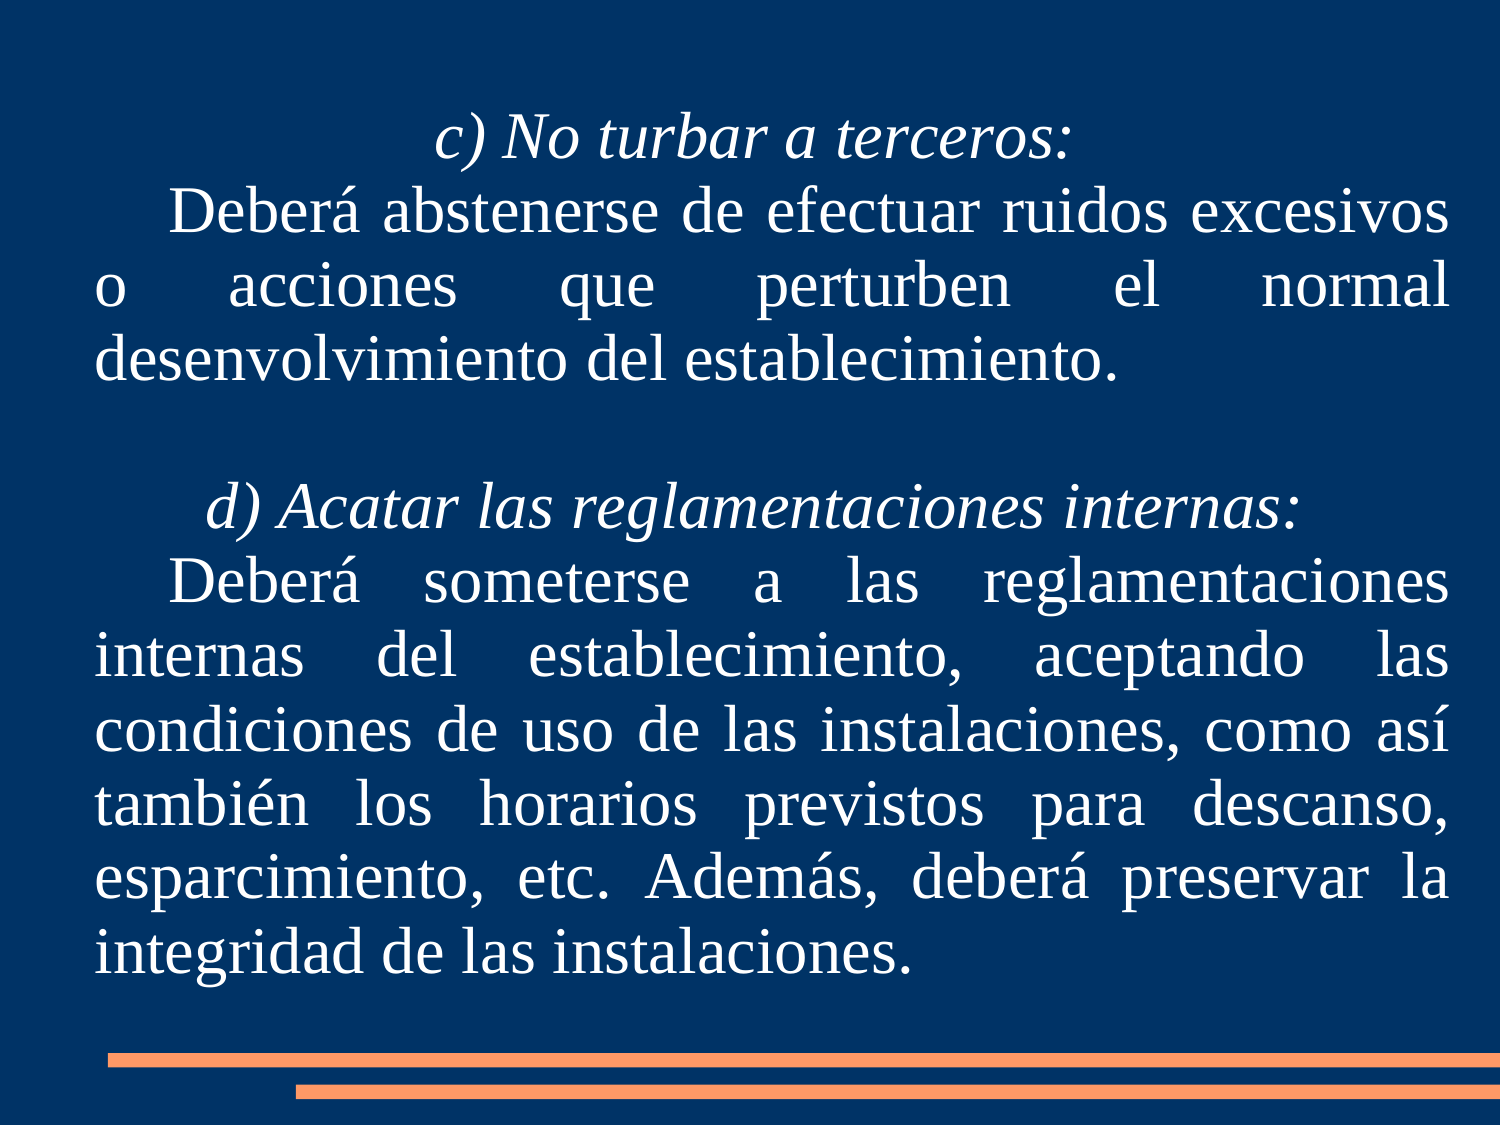

# c) No turbar a terceros:
	Deberá abstenerse de efectuar ruidos excesivos o acciones que perturben el normal desenvolvimiento del establecimiento.
d) Acatar las reglamentaciones internas:
	Deberá someterse a las reglamentaciones internas del establecimiento, aceptando las condiciones de uso de las instalaciones, como así también los horarios previstos para descanso, esparcimiento, etc. Además, deberá preservar la integridad de las instalaciones.